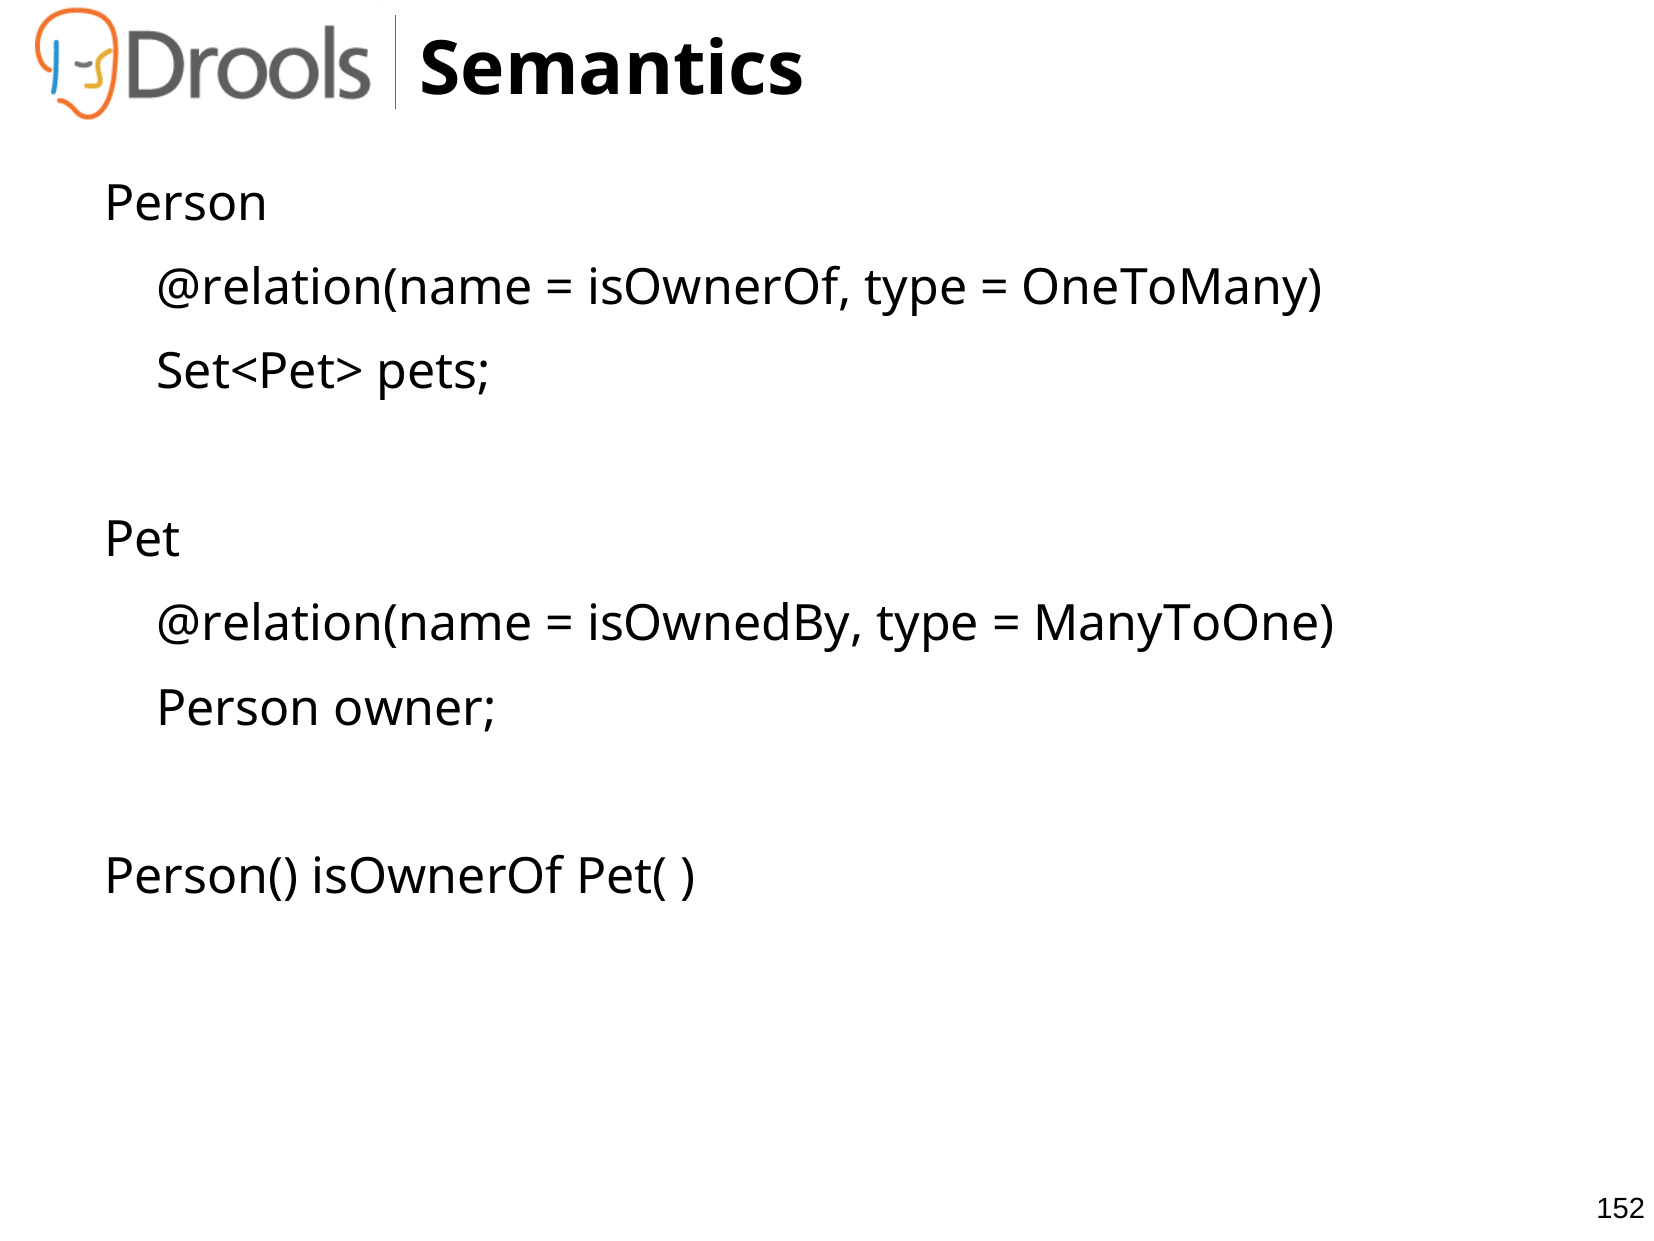

# Semantics
Person
 @relation(name = isOwnerOf, type = OneToMany)
 Set<Pet> pets;
Pet
 @relation(name = isOwnedBy, type = ManyToOne)
 Person owner;
Person() isOwnerOf Pet( )